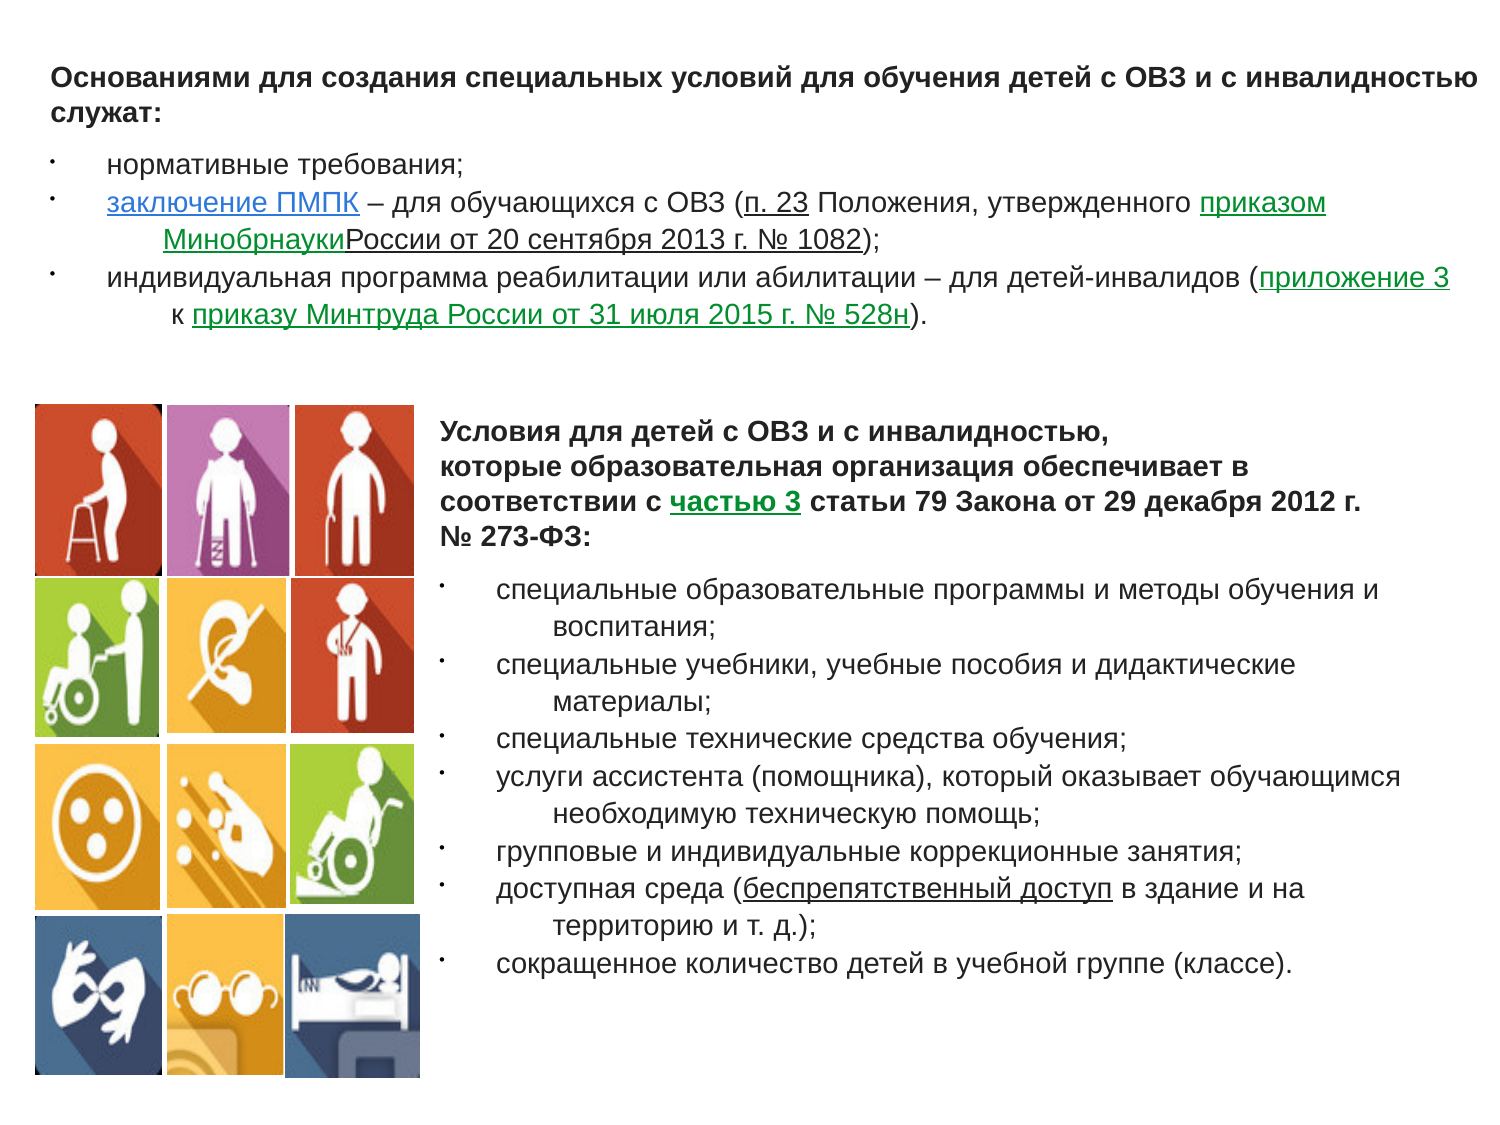

Основаниями для создания специальных условий для обучения детей с ОВЗ и с инвалидностью служат:
нормативные требования;
заключение ПМПК – для обучающихся с ОВЗ (п. 23 Положения, утвержденного приказомМинобрнаукиРоссии от 20 сентября 2013 г. № 1082);
индивидуальная программа реабилитации или абилитации – для детей-инвалидов (приложение 3 к приказу Минтруда России от 31 июля 2015 г. № 528н).
Условия для детей с ОВЗ и с инвалидностью, которые образовательная организация обеспечивает в соответствии с частью 3 статьи 79 Закона от 29 декабря 2012 г. № 273-ФЗ:
специальные образовательные программы и методы обучения и воспитания;
специальные учебники, учебные пособия и дидактические материалы;
специальные технические средства обучения;
услуги ассистента (помощника), который оказывает обучающимся необходимую техническую помощь;
групповые и индивидуальные коррекционные занятия;
доступная среда (беспрепятственный доступ в здание и на территорию и т. д.);
сокращенное количество детей в учебной группе (классе).